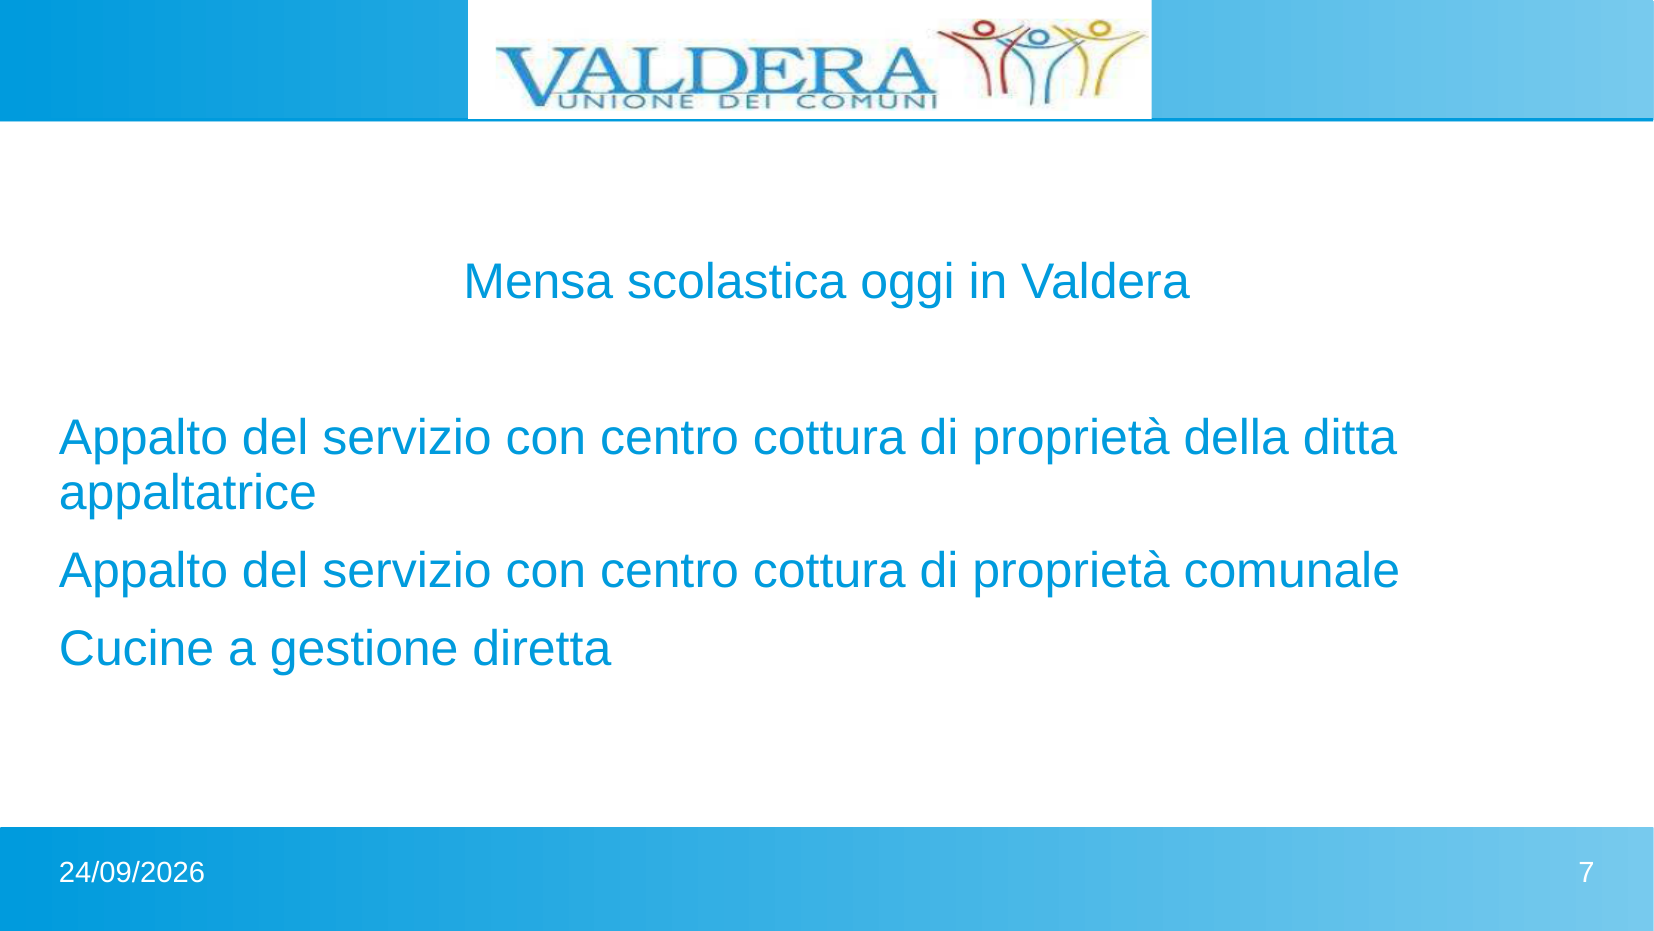

# .
Mensa scolastica oggi in Valdera
Appalto del servizio con centro cottura di proprietà della ditta appaltatrice
Appalto del servizio con centro cottura di proprietà comunale
Cucine a gestione diretta
7